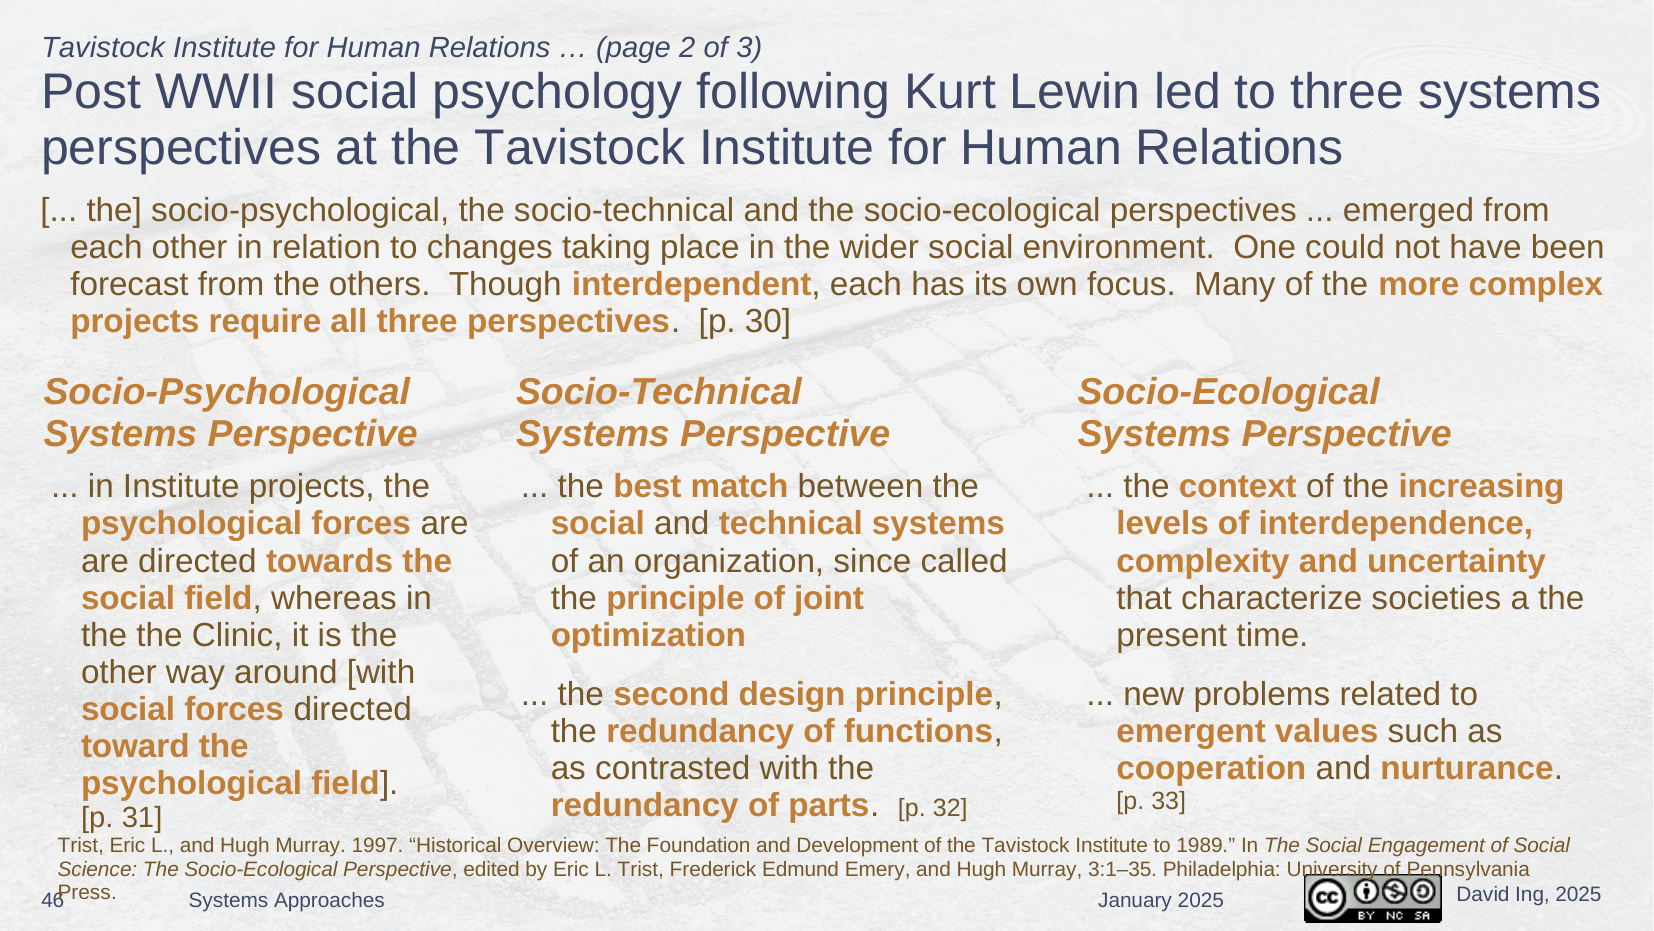

# Tavistock Institute for Human Relations … (page 2 of 3) Post WWII social psychology following Kurt Lewin led to three systems perspectives at the Tavistock Institute for Human Relations
[... the] socio-psychological, the socio-technical and the socio-ecological perspectives ... emerged from each other in relation to changes taking place in the wider social environment.  One could not have been forecast from the others.  Though interdependent, each has its own focus.  Many of the more complex projects require all three perspectives.  [p. 30]
| Socio-Psychological Systems Perspective | | Socio-Technical Systems Perspective | | Socio-Ecological Systems Perspective |
| --- | --- | --- | --- | --- |
... in Institute projects, the psychological forces are are directed towards the social field, whereas in the the Clinic, it is the other way around [with social forces directed toward the psychological field].
[p. 31]
... the best match between the social and technical systems of an organization, since called the principle of joint optimization
... the second design principle, the redundancy of functions, as contrasted with the redundancy of parts. [p. 32]
... the context of the increasing levels of interdependence, complexity and uncertainty that characterize societies a the present time.
... new problems related to emergent values such as cooperation and nurturance. 
[p. 33]
Trist, Eric L., and Hugh Murray. 1997. “Historical Overview: The Foundation and Development of the Tavistock Institute to 1989.” In The Social Engagement of Social Science: The Socio-Ecological Perspective, edited by Eric L. Trist, Frederick Edmund Emery, and Hugh Murray, 3:1–35. Philadelphia: University of Pennsylvania Press.
Systems Approaches
January 2025